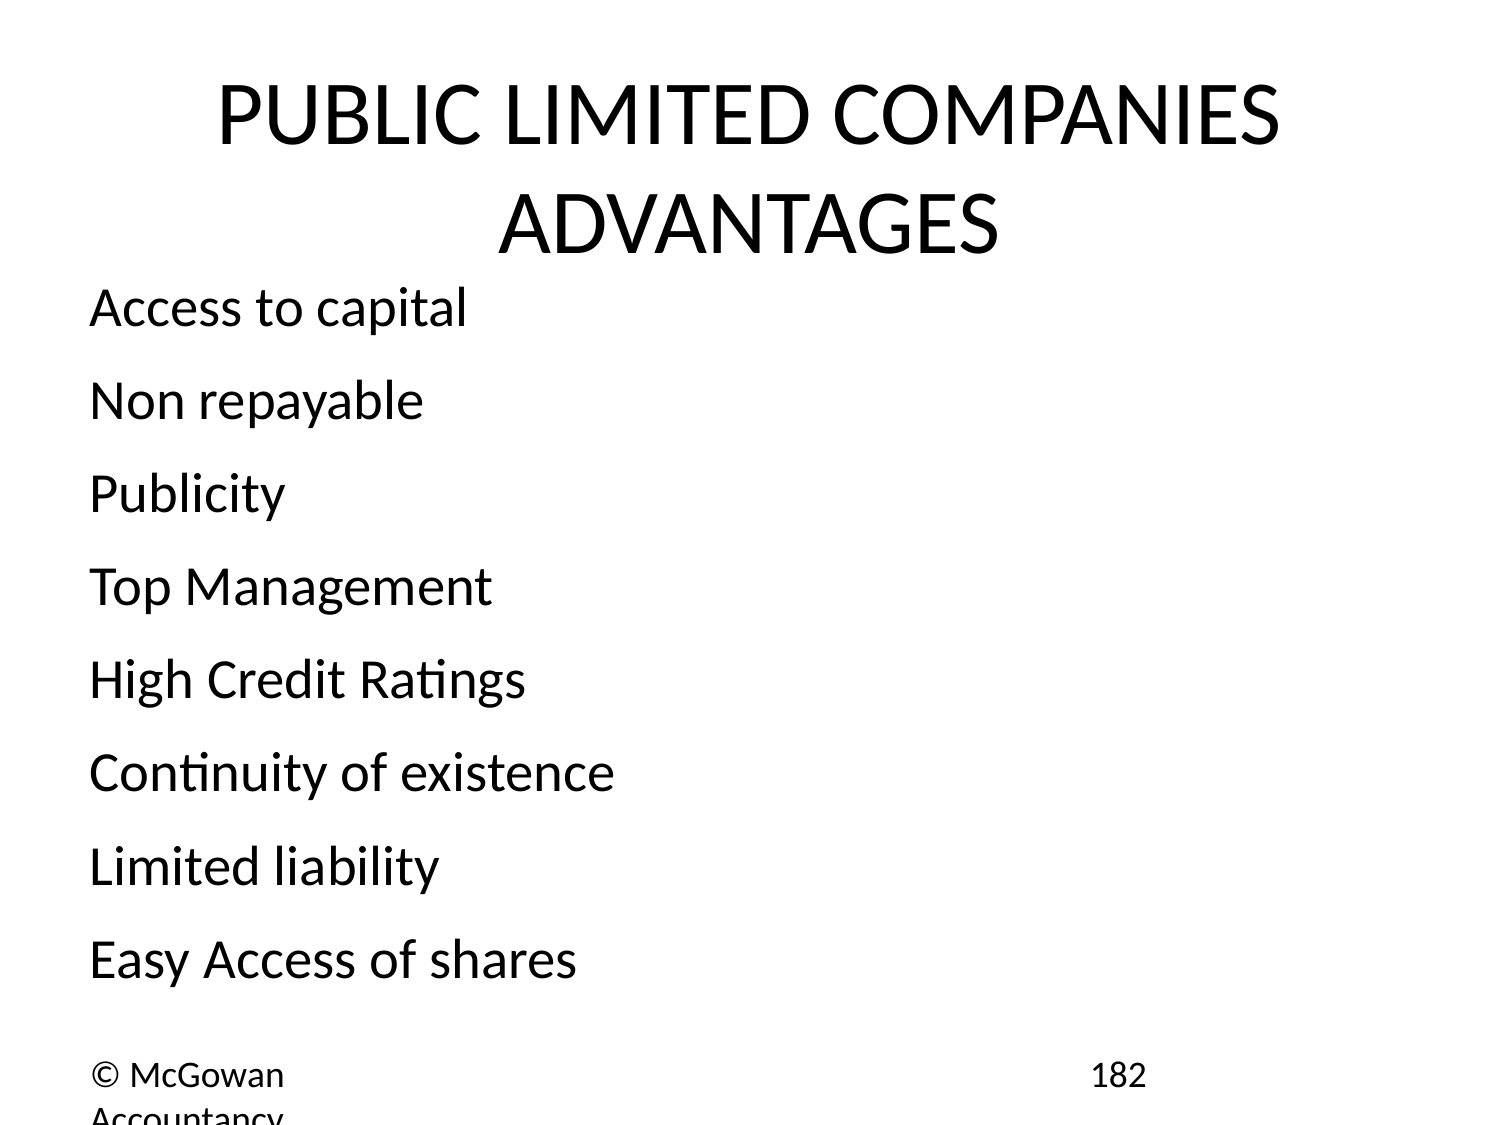

# PUBLIC LIMITED COMPANIES ADVANTAGES
Access to capital
Non repayable
Publicity
Top Management
High Credit Ratings
Continuity of existence
Limited liability
Easy Access of shares
© McGowan Accountancy Services
182